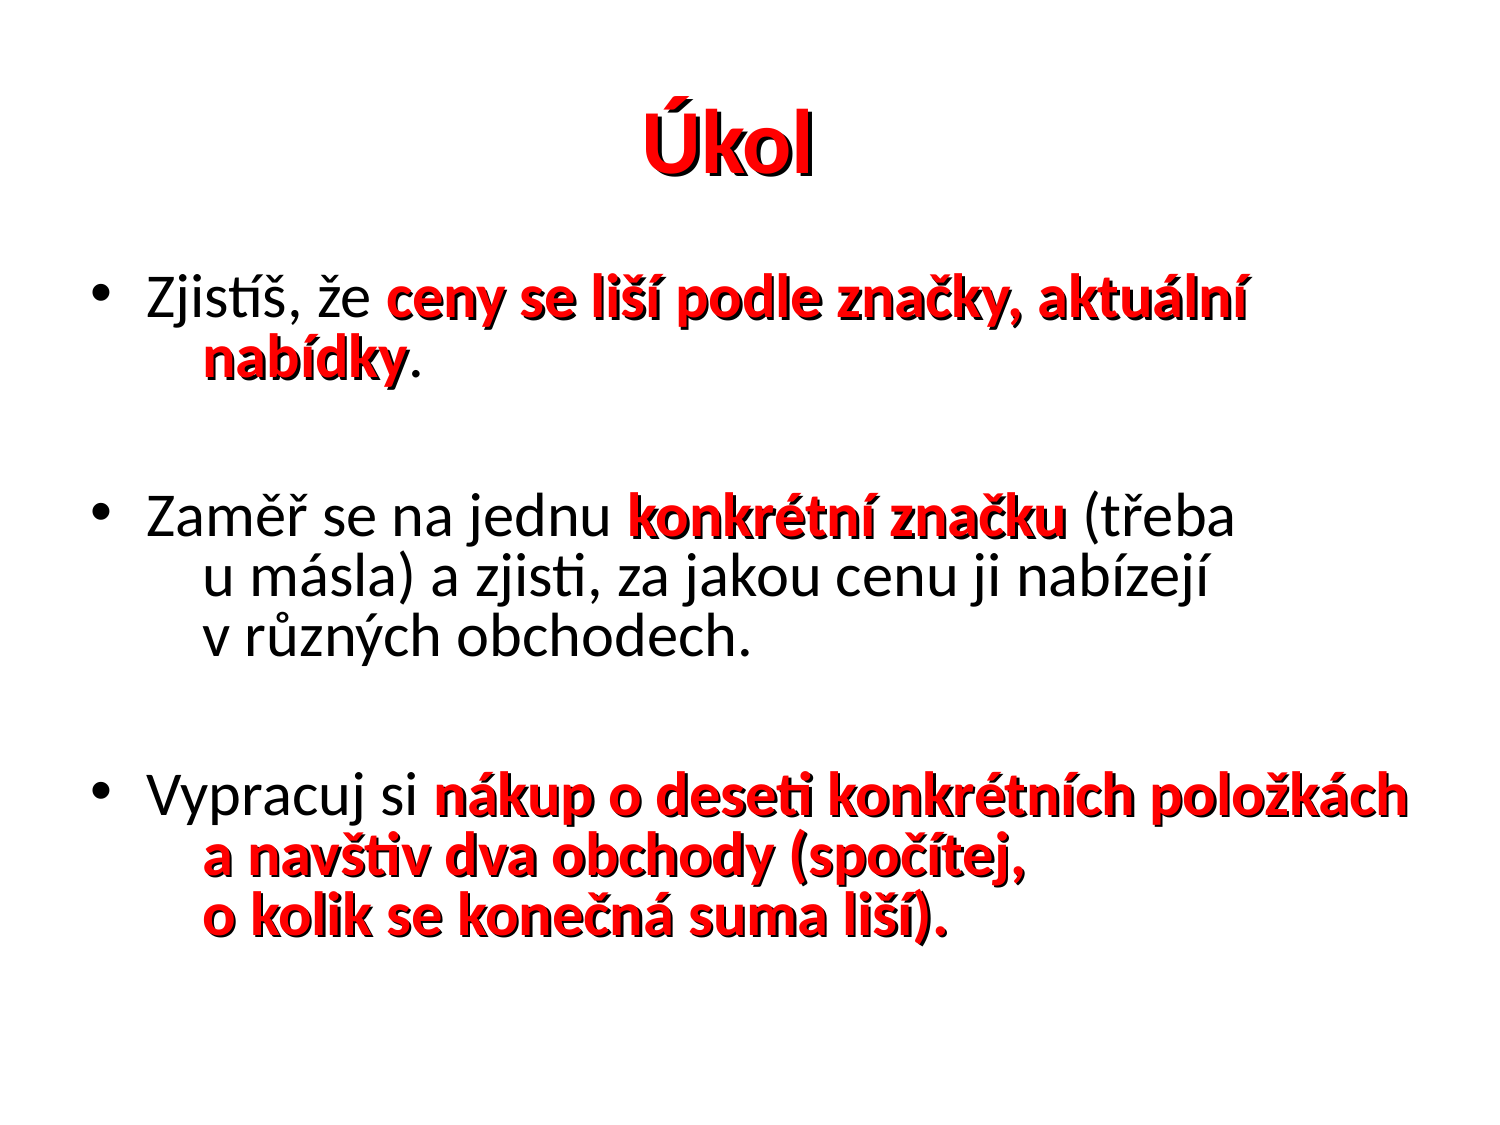

# Úkol
Zjistíš, že ceny se liší podle značky, aktuální nabídky.
Zaměř se na jednu konkrétní značku (třeba
u másla) a zjisti, za jakou cenu ji nabízejí
v různých obchodech.
Vypracuj si nákup o deseti konkrétních položkách a navštiv dva obchody (spočítej,
o kolik se konečná suma liší).